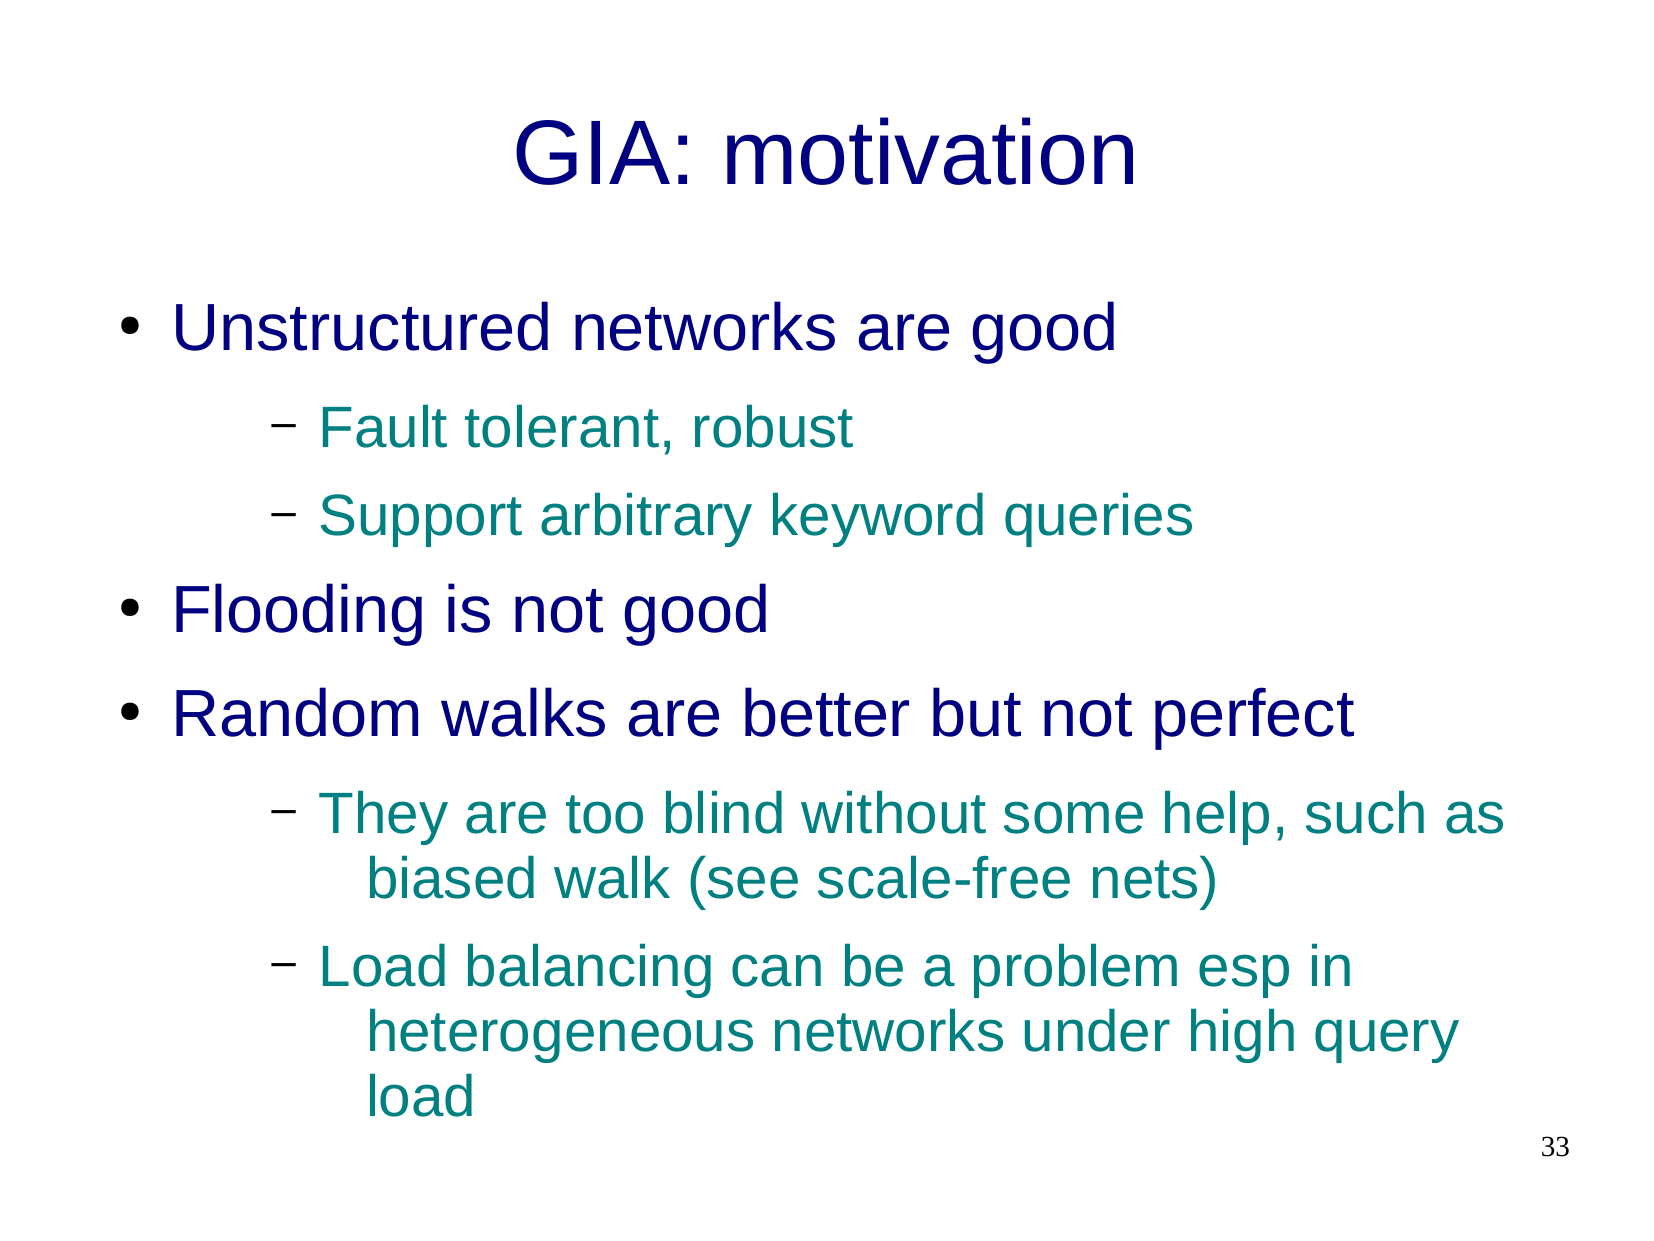

# GIA: motivation
Unstructured networks are good
Fault tolerant, robust
Support arbitrary keyword queries
Flooding is not good
Random walks are better but not perfect
They are too blind without some help, such as biased walk (see scale-free nets)
Load balancing can be a problem esp in heterogeneous networks under high query load
33